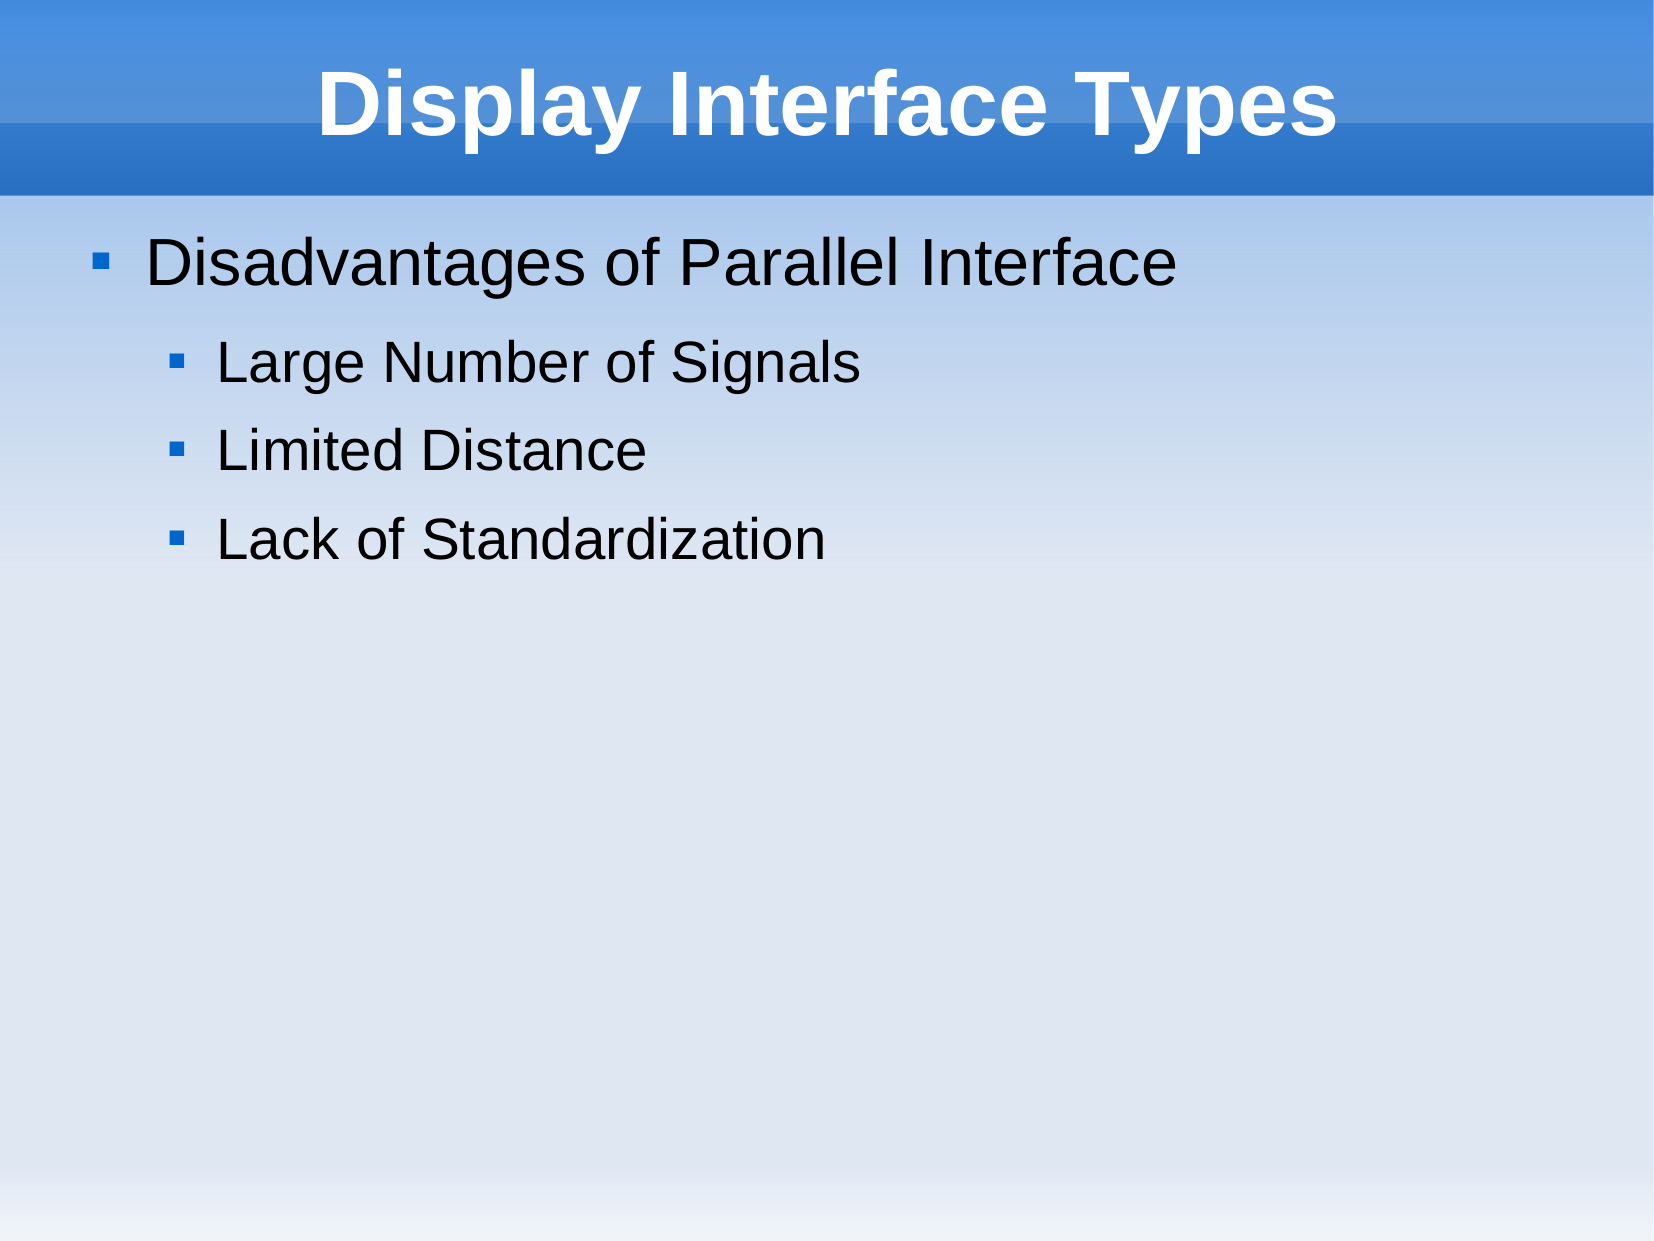

# Display Interface Types
Disadvantages of Parallel Interface
Large Number of Signals
Limited Distance
Lack of Standardization